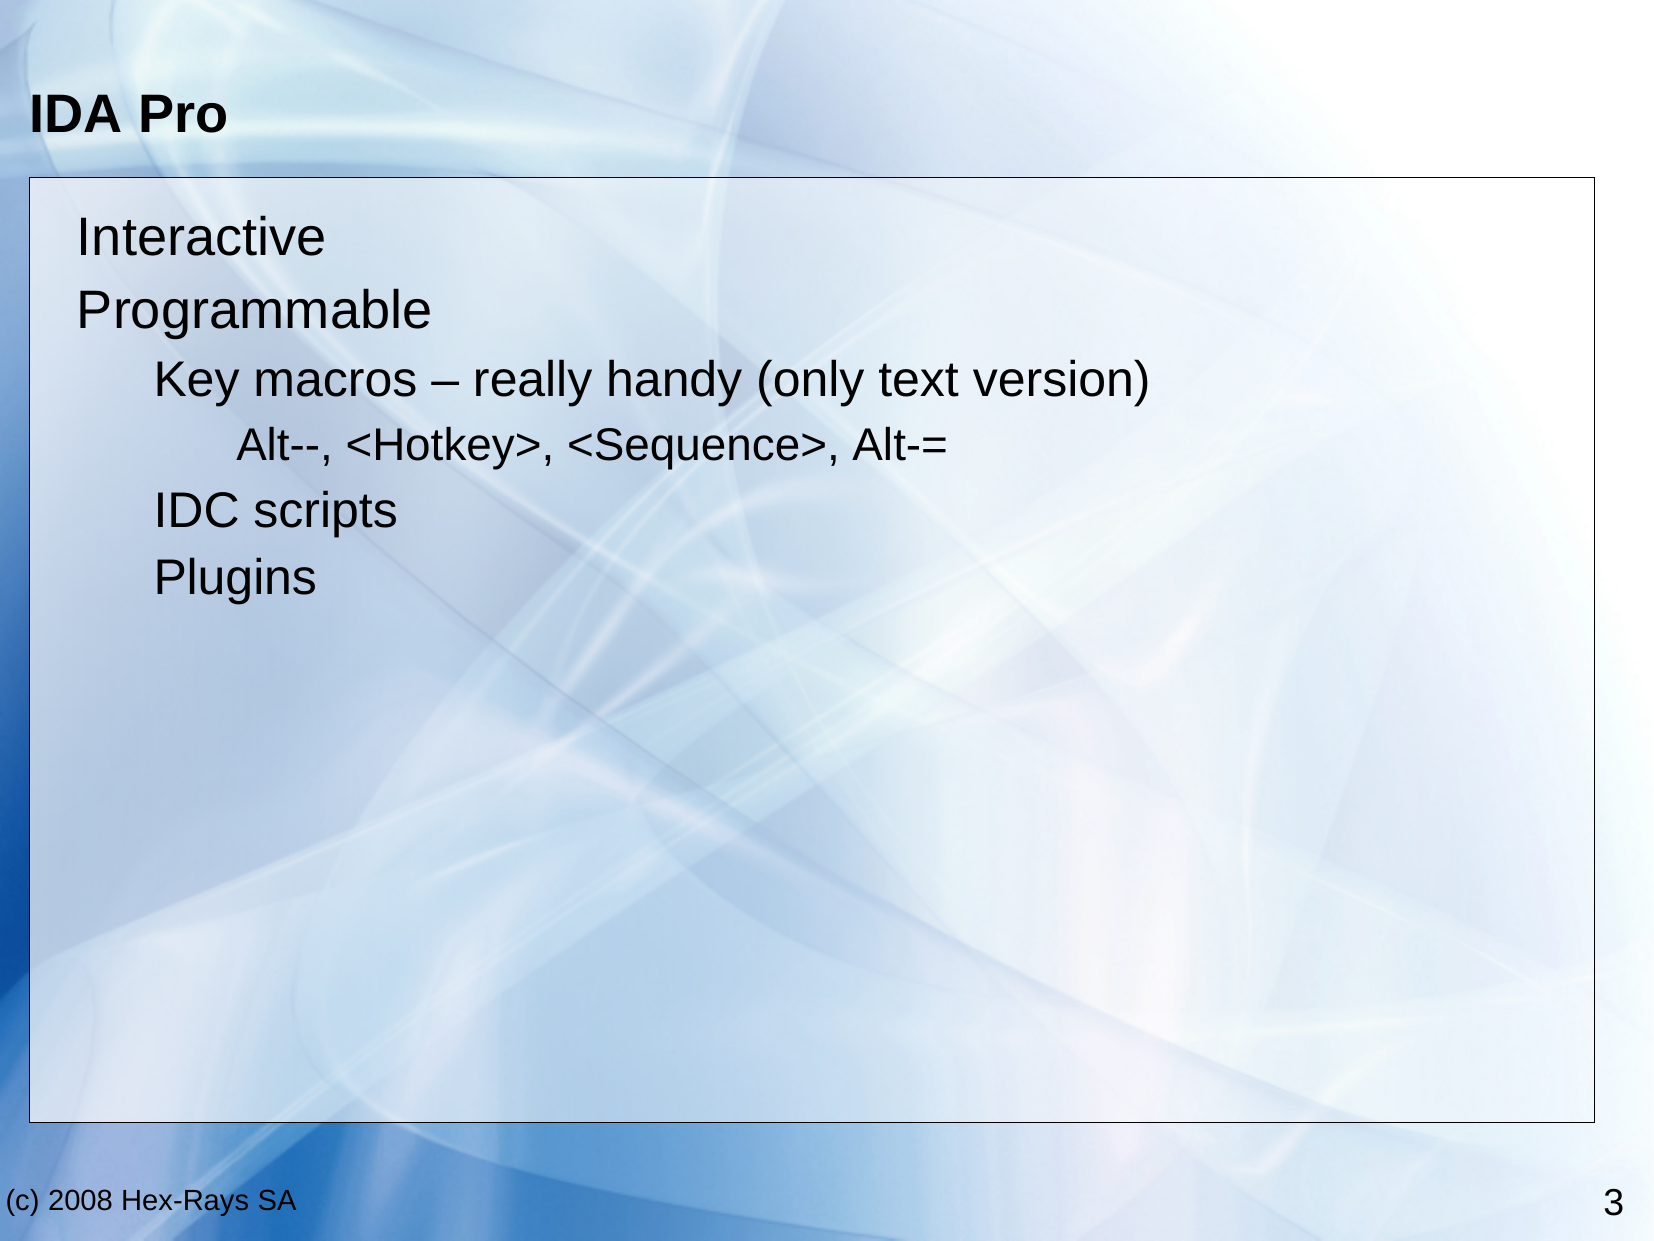

# IDA Pro
Interactive
Programmable
Key macros – really handy (only text version)
Alt--, <Hotkey>, <Sequence>, Alt-=
IDC scripts
Plugins
3
(c) 2008 Hex-Rays SA